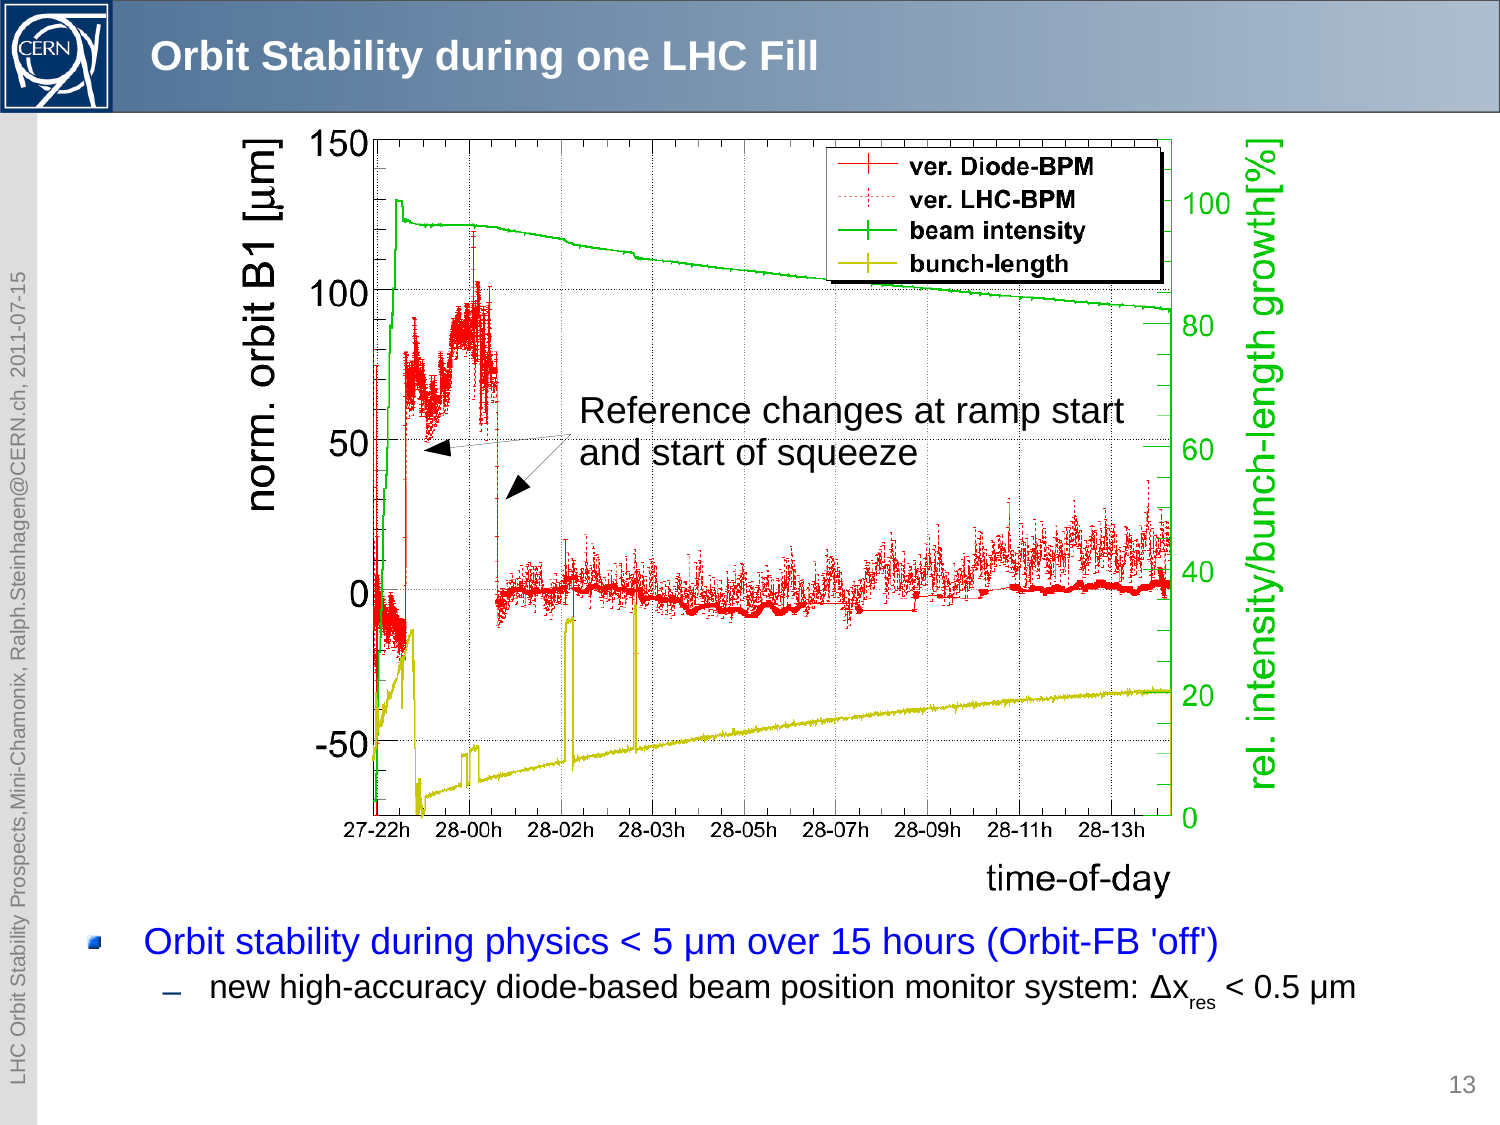

# Orbit Stability during one LHC Fill
Orbit stability during physics < 5 μm over 15 hours (Orbit-FB 'off')
new high-accuracy diode-based beam position monitor system: Δxres < 0.5 μm
Reference changes at ramp start
and start of squeeze